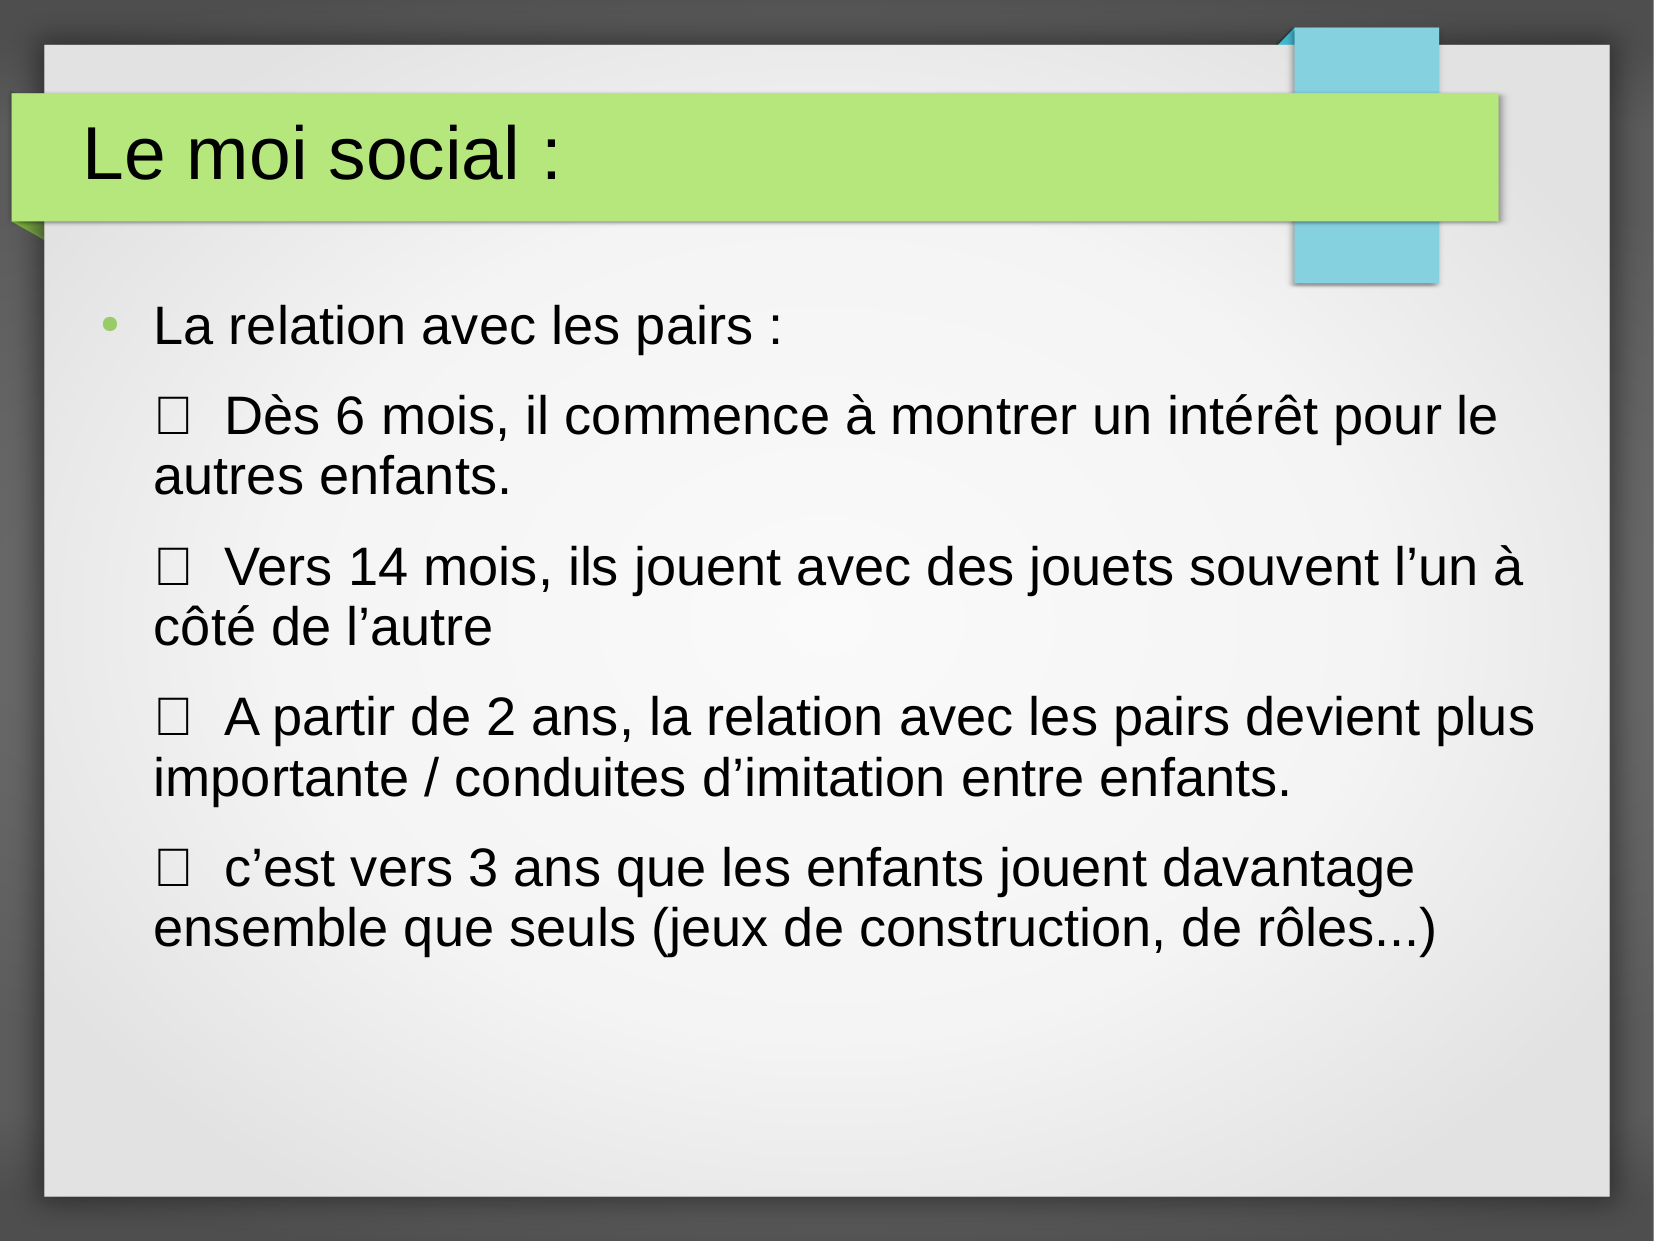

# Le moi social :
La relation avec les pairs :
 Dès 6 mois, il commence à montrer un intérêt pour le autres enfants.
 Vers 14 mois, ils jouent avec des jouets souvent l’un à côté de l’autre
 A partir de 2 ans, la relation avec les pairs devient plus importante / conduites d’imitation entre enfants.
 c’est vers 3 ans que les enfants jouent davantage ensemble que seuls (jeux de construction, de rôles...)